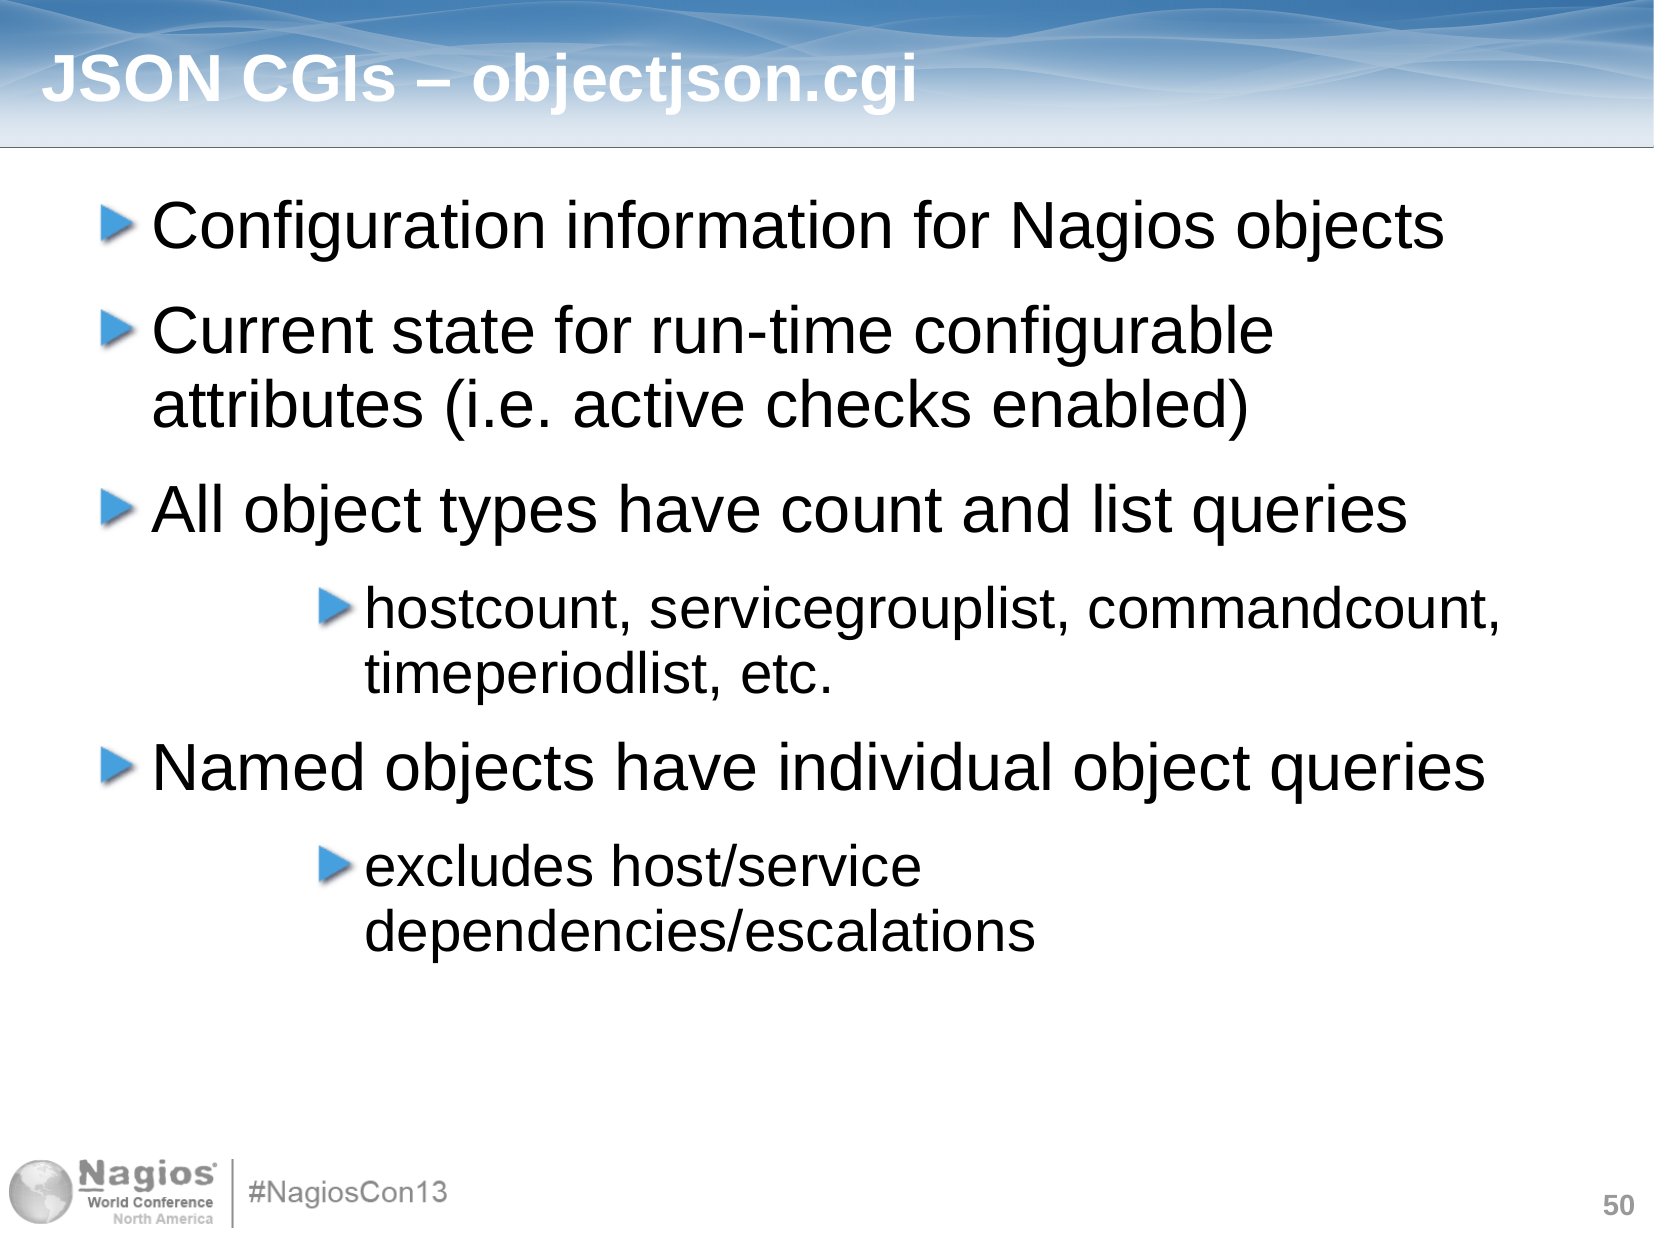

# JSON CGIs – objectjson.cgi
Configuration information for Nagios objects
Current state for run-time configurable attributes (i.e. active checks enabled)
All object types have count and list queries
hostcount, servicegrouplist, commandcount, timeperiodlist, etc.
Named objects have individual object queries
excludes host/service dependencies/escalations
50